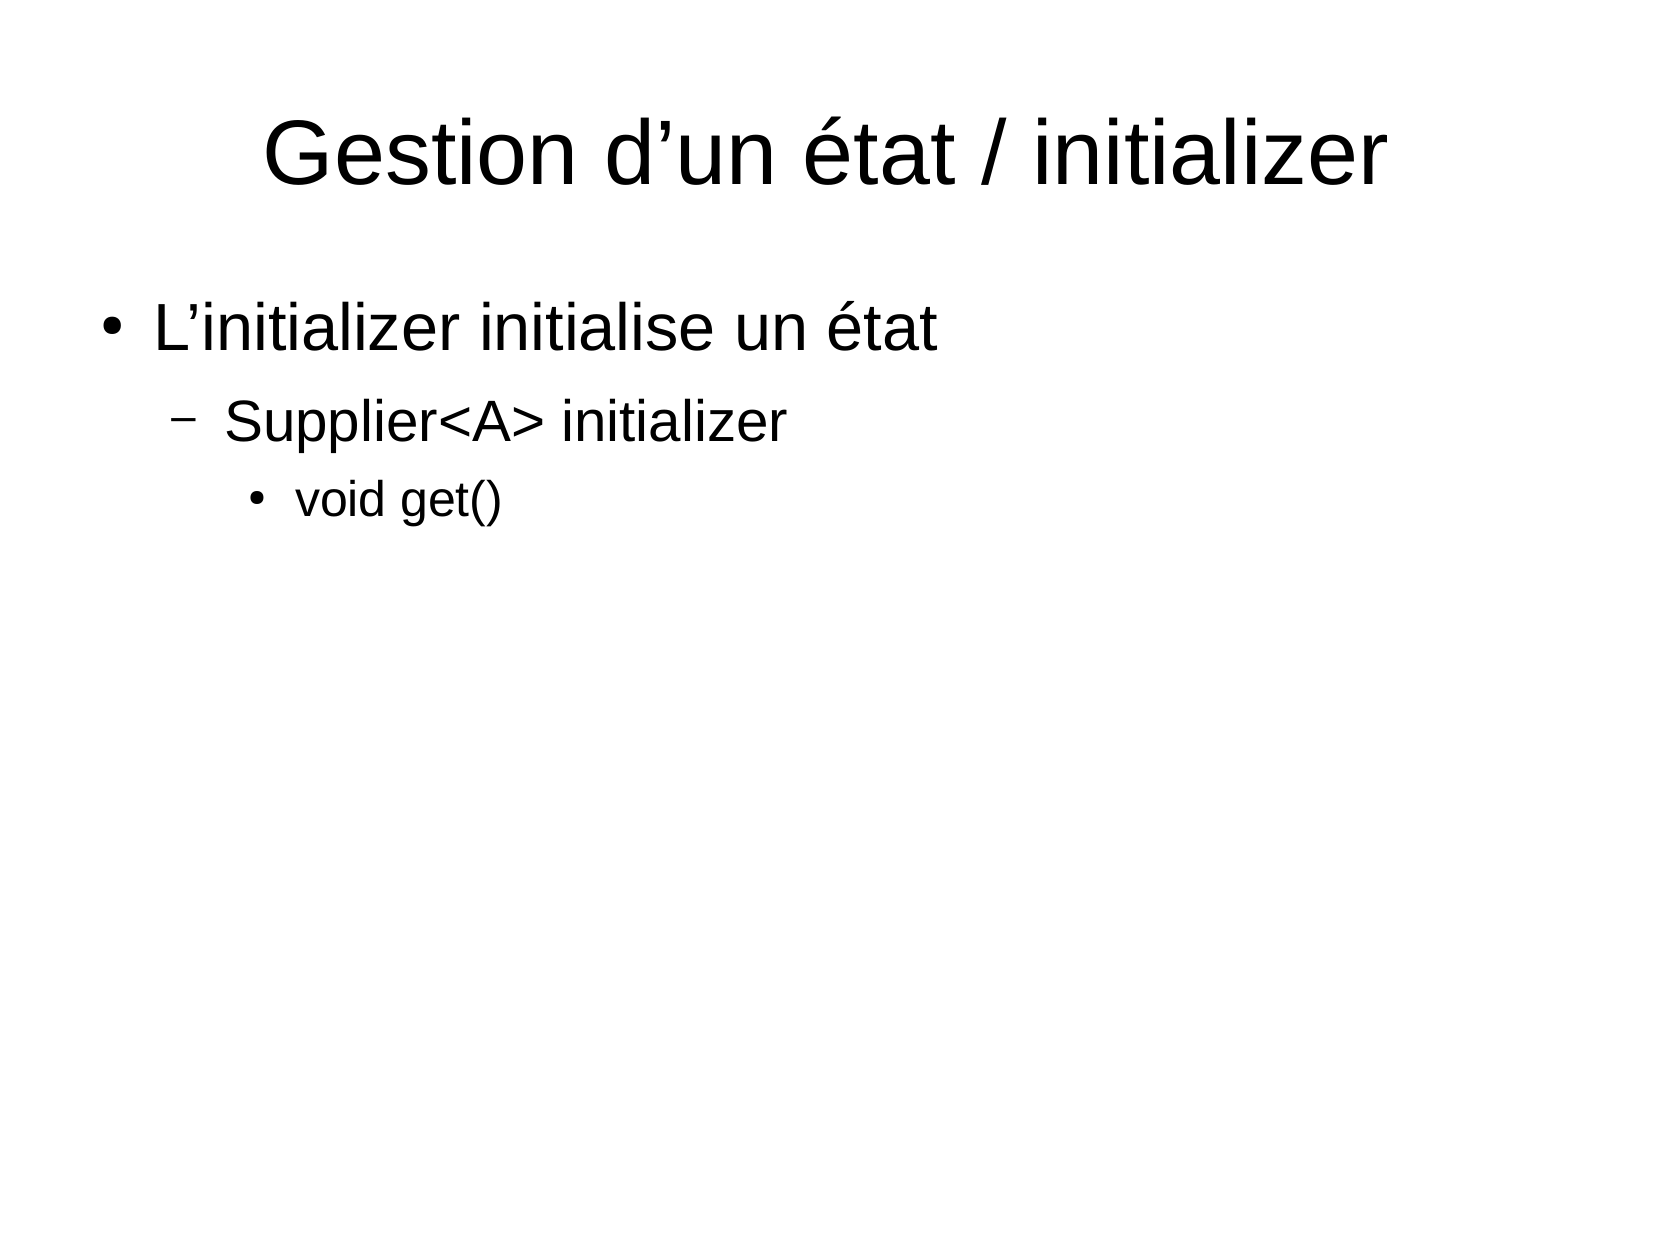

# Gestion d’un état / initializer
L’initializer initialise un état
Supplier<A> initializer
void get()